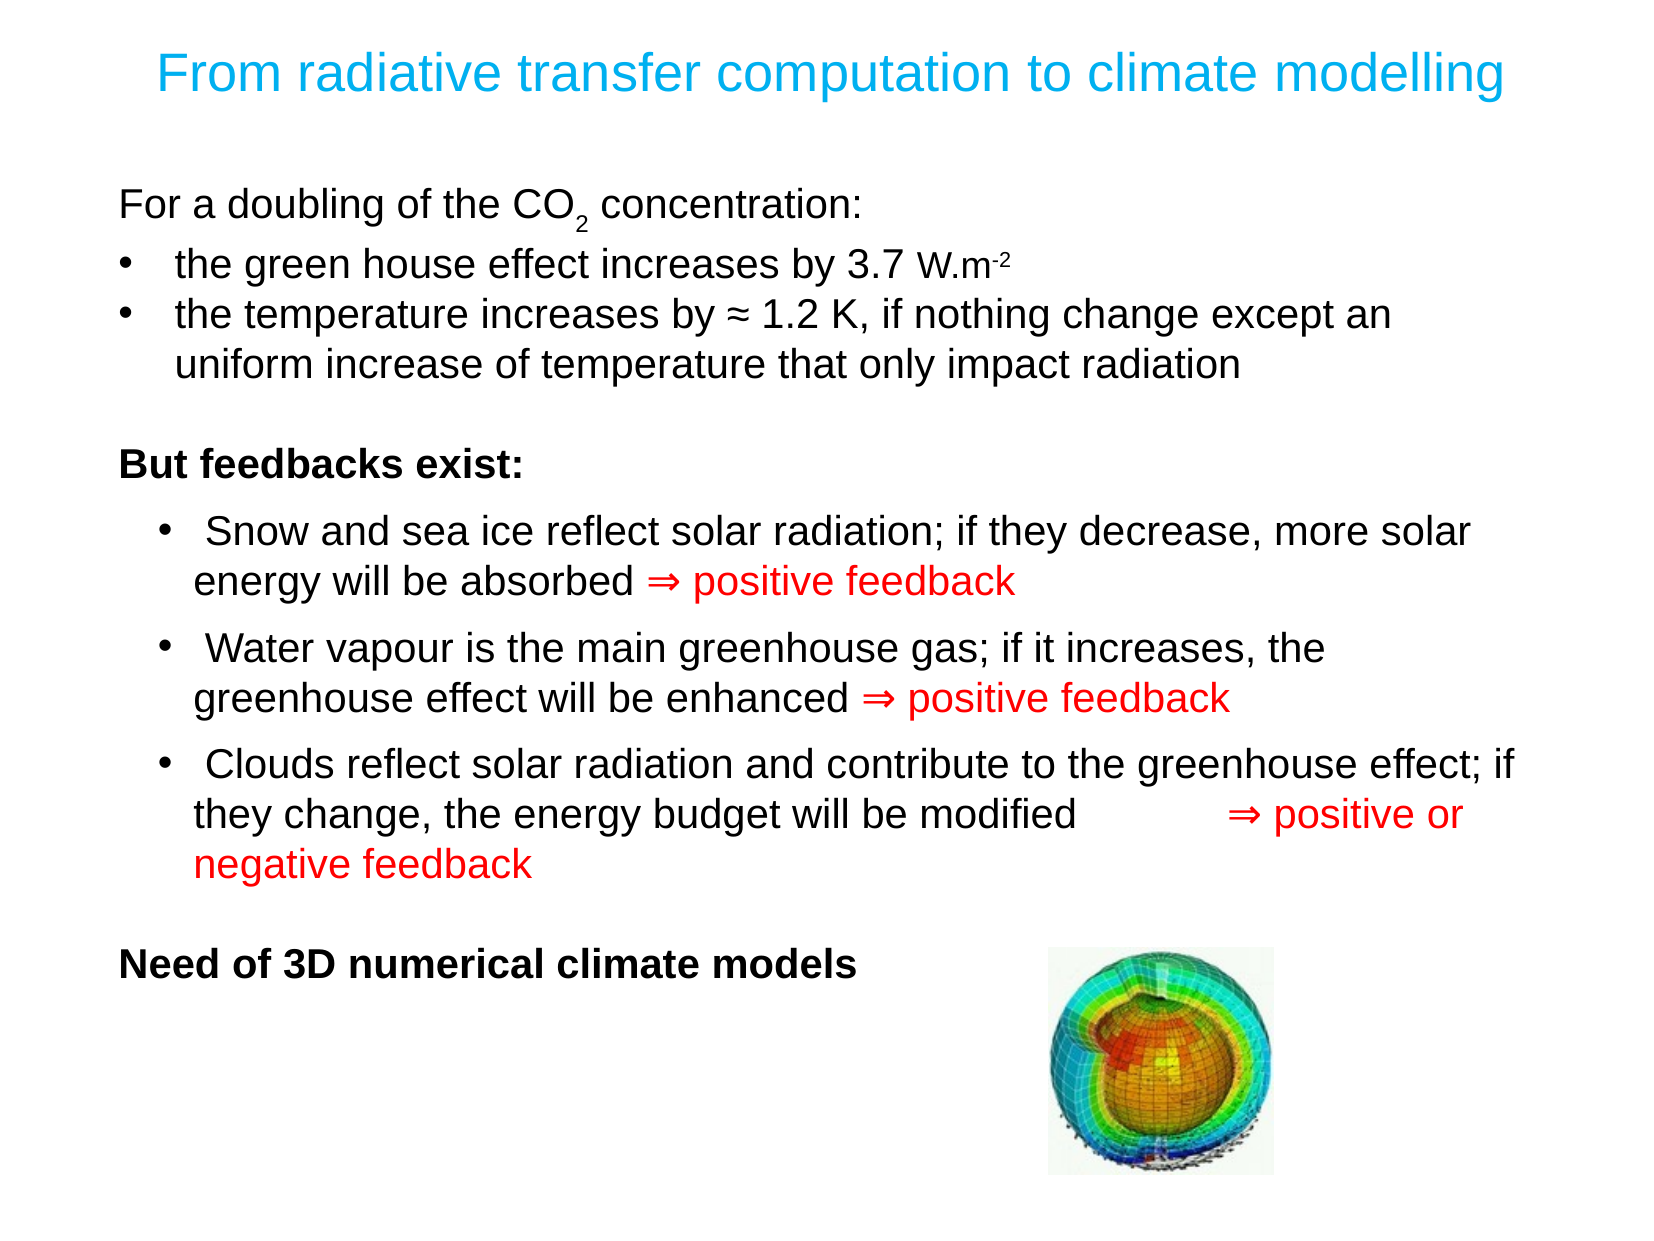

From radiative transfer computation to climate modelling
For a doubling of the CO2 concentration:
the green house effect increases by 3.7 W.m-2
the temperature increases by ≈ 1.2 K, if nothing change except an uniform increase of temperature that only impact radiation
But feedbacks exist:
 Snow and sea ice reflect solar radiation; if they decrease, more solar energy will be absorbed ⇒ positive feedback
 Water vapour is the main greenhouse gas; if it increases, the greenhouse effect will be enhanced ⇒ positive feedback
 Clouds reflect solar radiation and contribute to the greenhouse effect; if they change, the energy budget will be modified ⇒ positive or negative feedback
Need of 3D numerical climate models